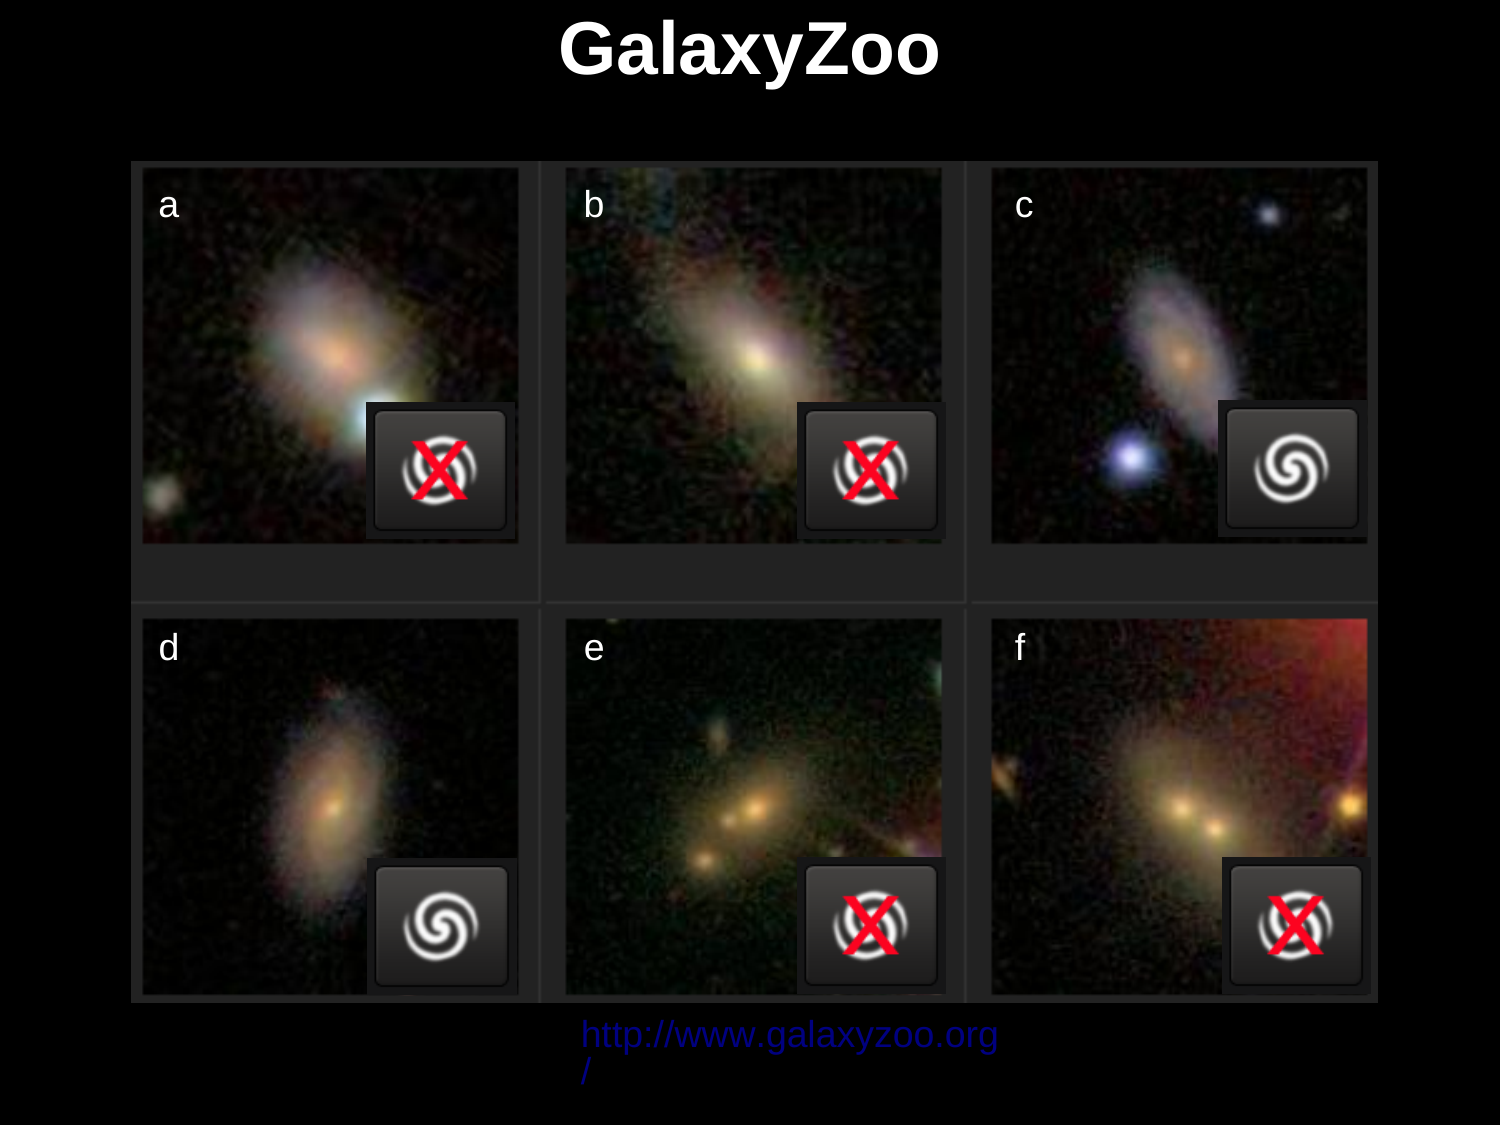

# GalaxyZoo
a
b
c
d
e
f
http://www.galaxyzoo.org/